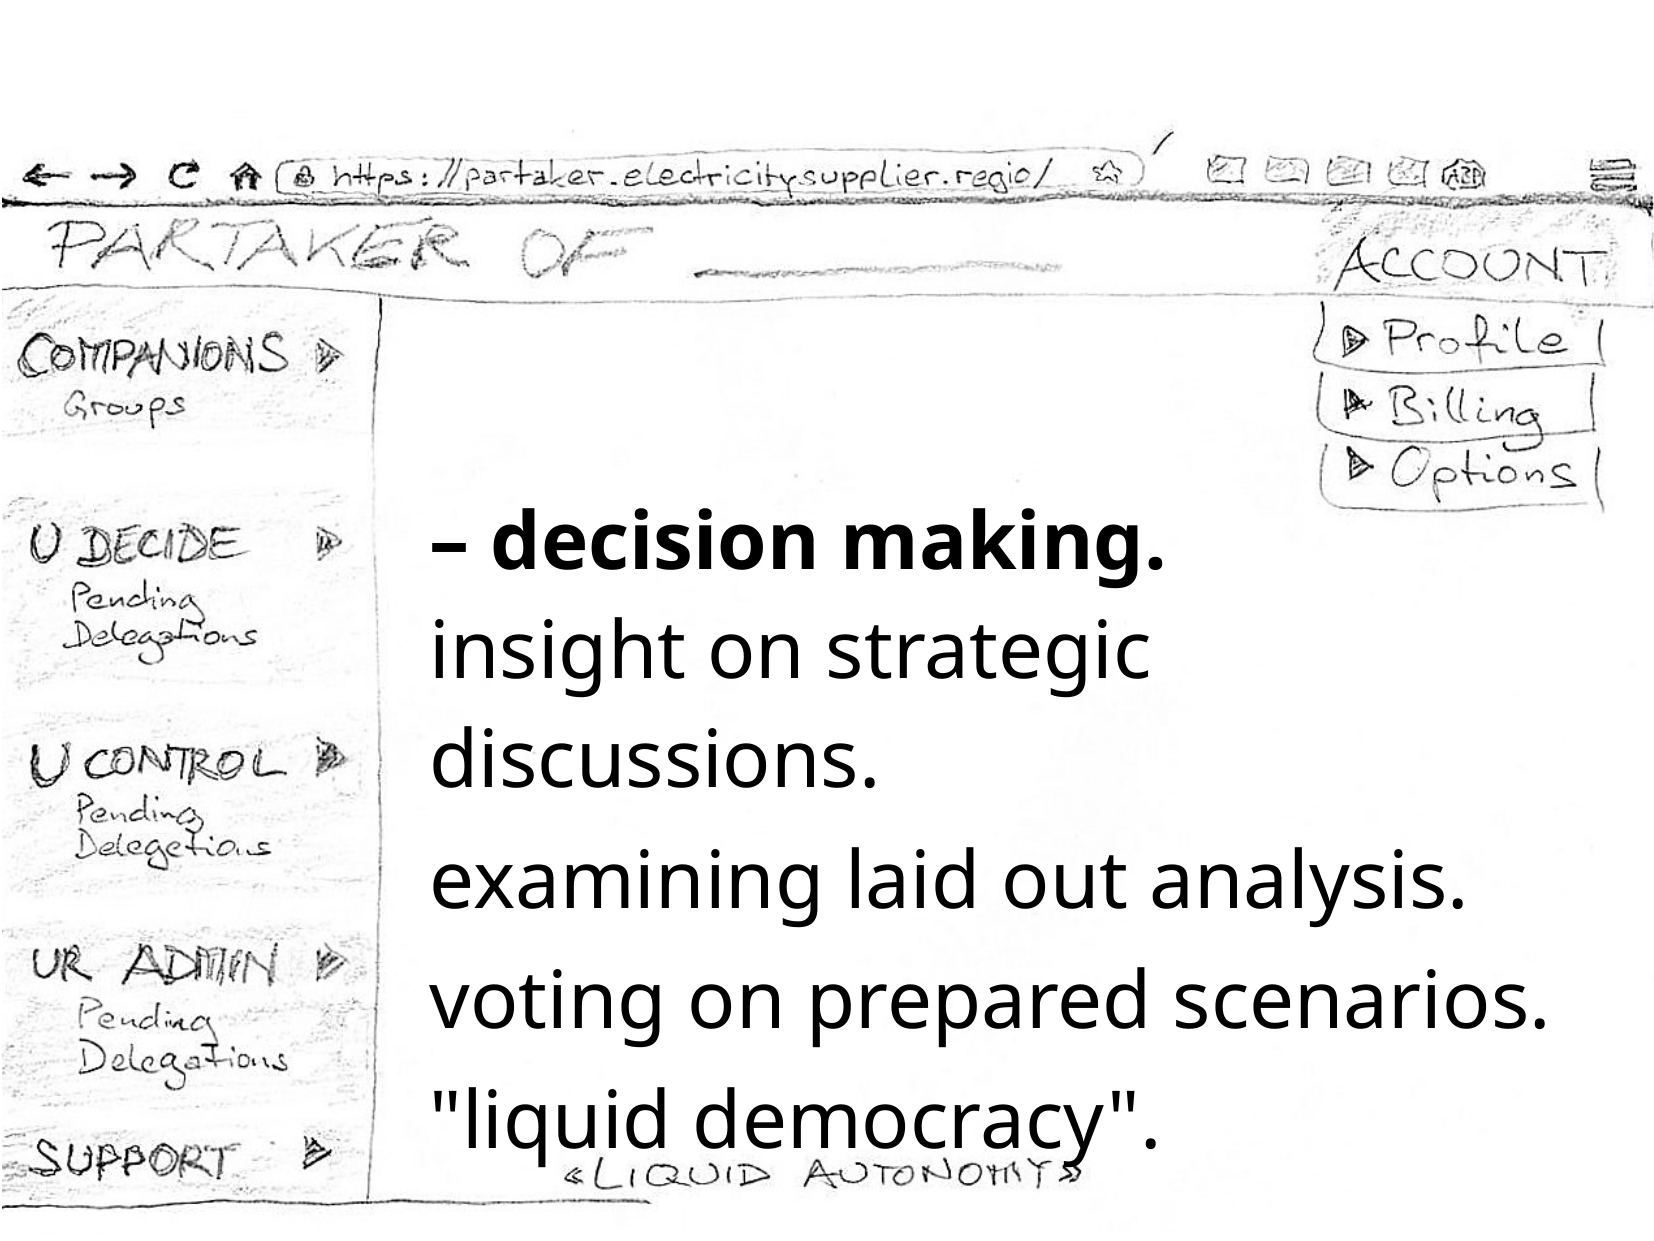

# – decision making. insight on strategic discussions.
examining laid out analysis.
voting on prepared scenarios.
"liquid democracy".